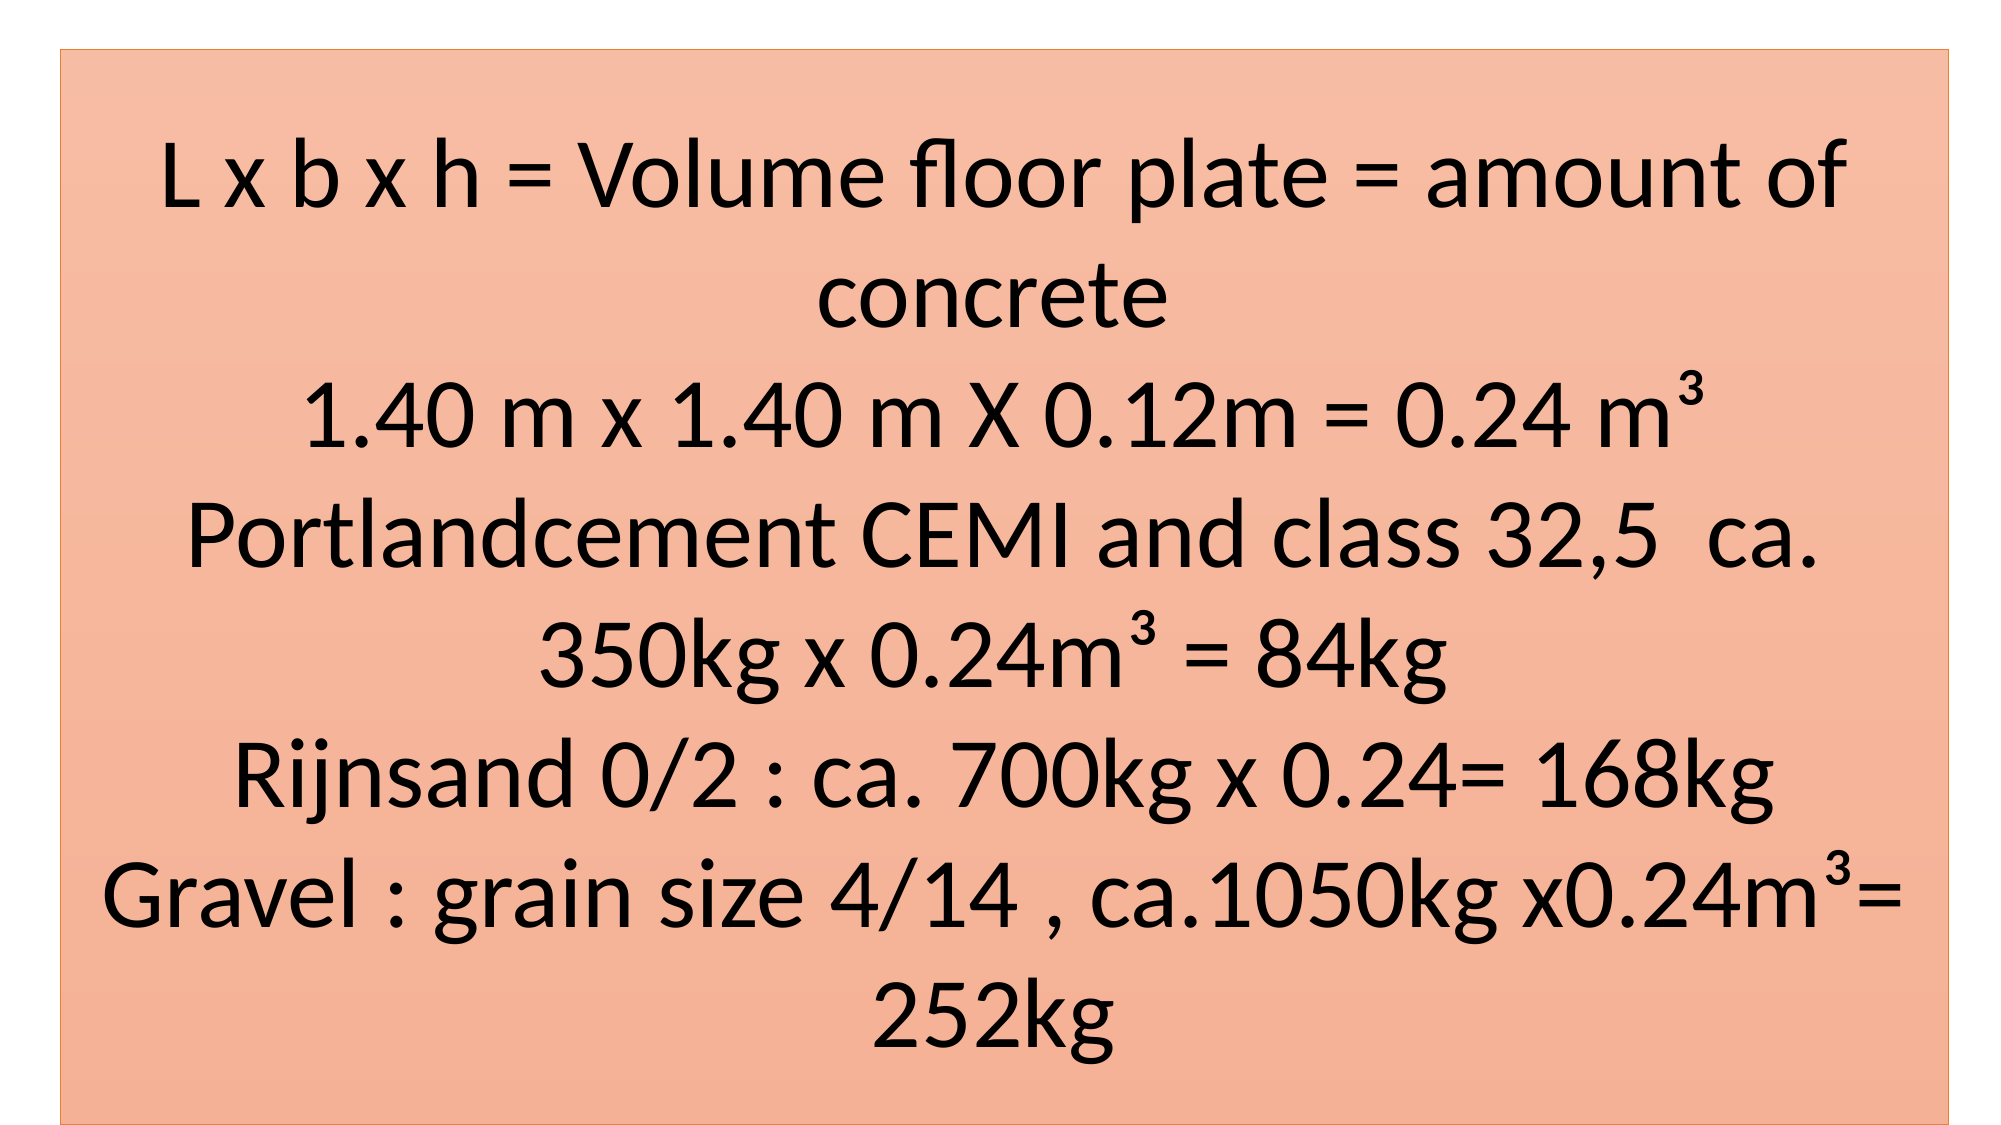

L x b x h = Volume floor plate = amount of concrete
1.40 m x 1.40 m X 0.12m = 0.24 m³
Portlandcement CEMI and class 32,5 ca. 350kg x 0.24m³ = 84kg
Rijnsand 0/2 : ca. 700kg x 0.24= 168kg
Gravel : grain size 4/14 , ca.1050kg x0.24m³= 252kg